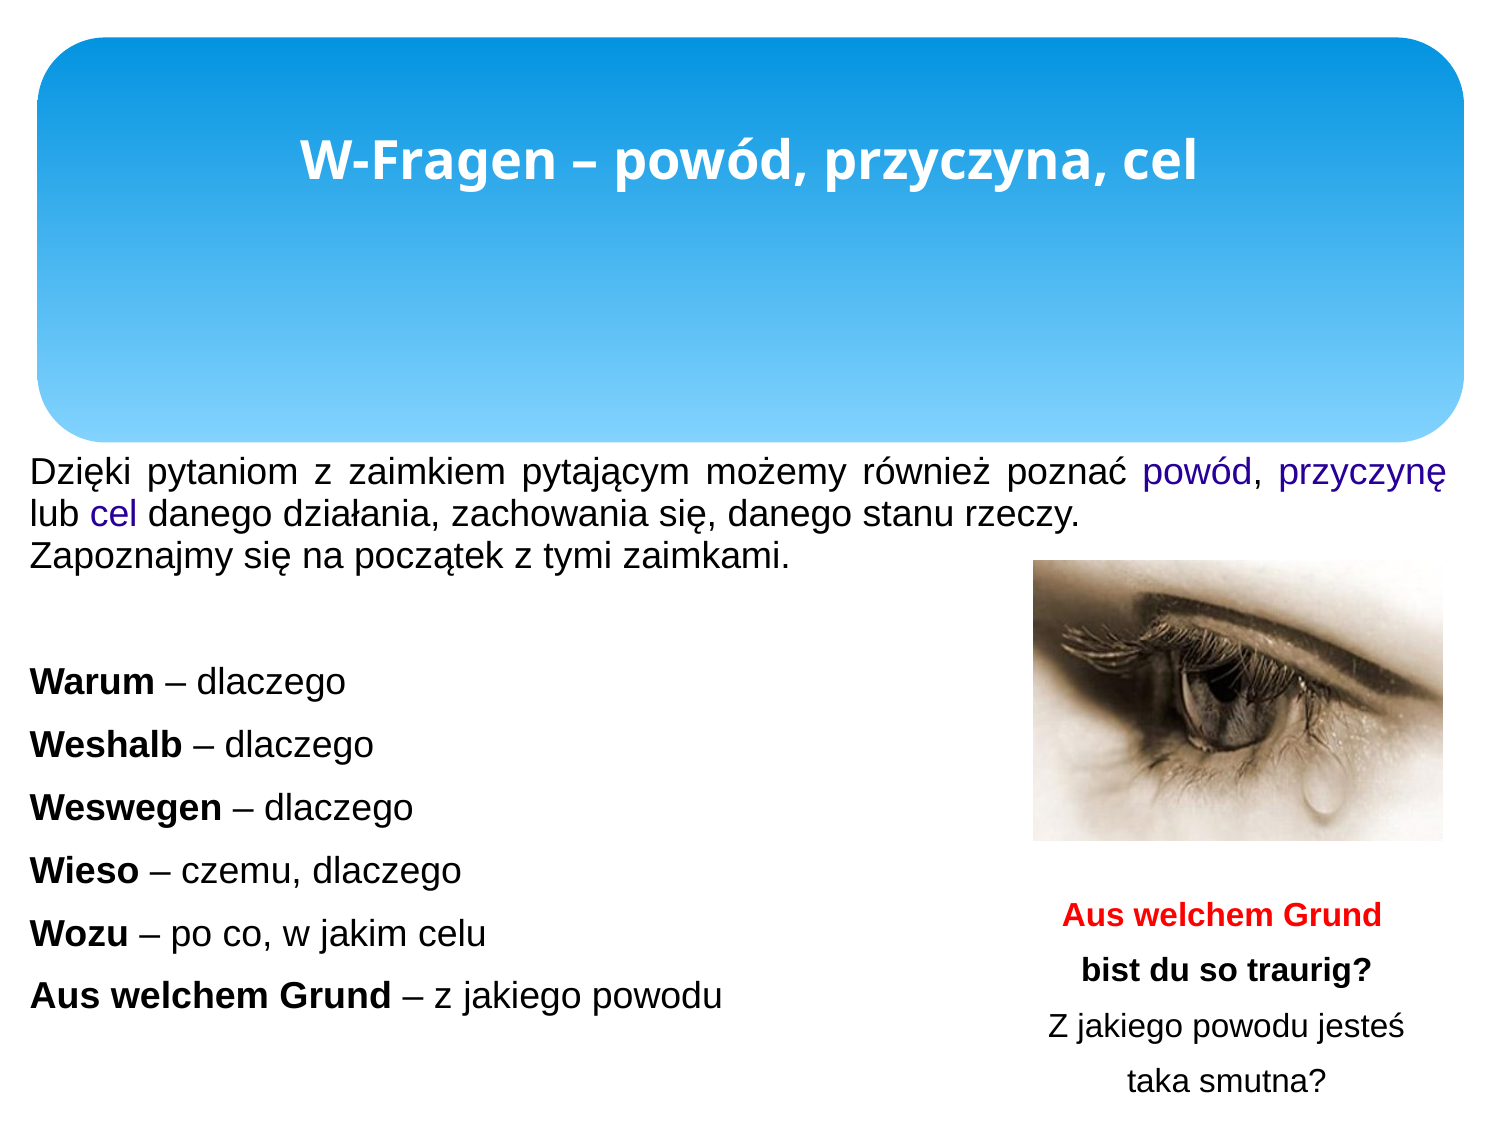

# W-Fragen – powód, przyczyna, cel
Dzięki pytaniom z zaimkiem pytającym możemy również poznać powód, przyczynę lub cel danego działania, zachowania się, danego stanu rzeczy.
Zapoznajmy się na początek z tymi zaimkami.
Warum – dlaczego
Weshalb – dlaczego
Weswegen – dlaczego
Wieso – czemu, dlaczego
Wozu – po co, w jakim celu
Aus welchem Grund – z jakiego powodu
Aus welchem Grund
bist du so traurig?
Z jakiego powodu jesteś
taka smutna?